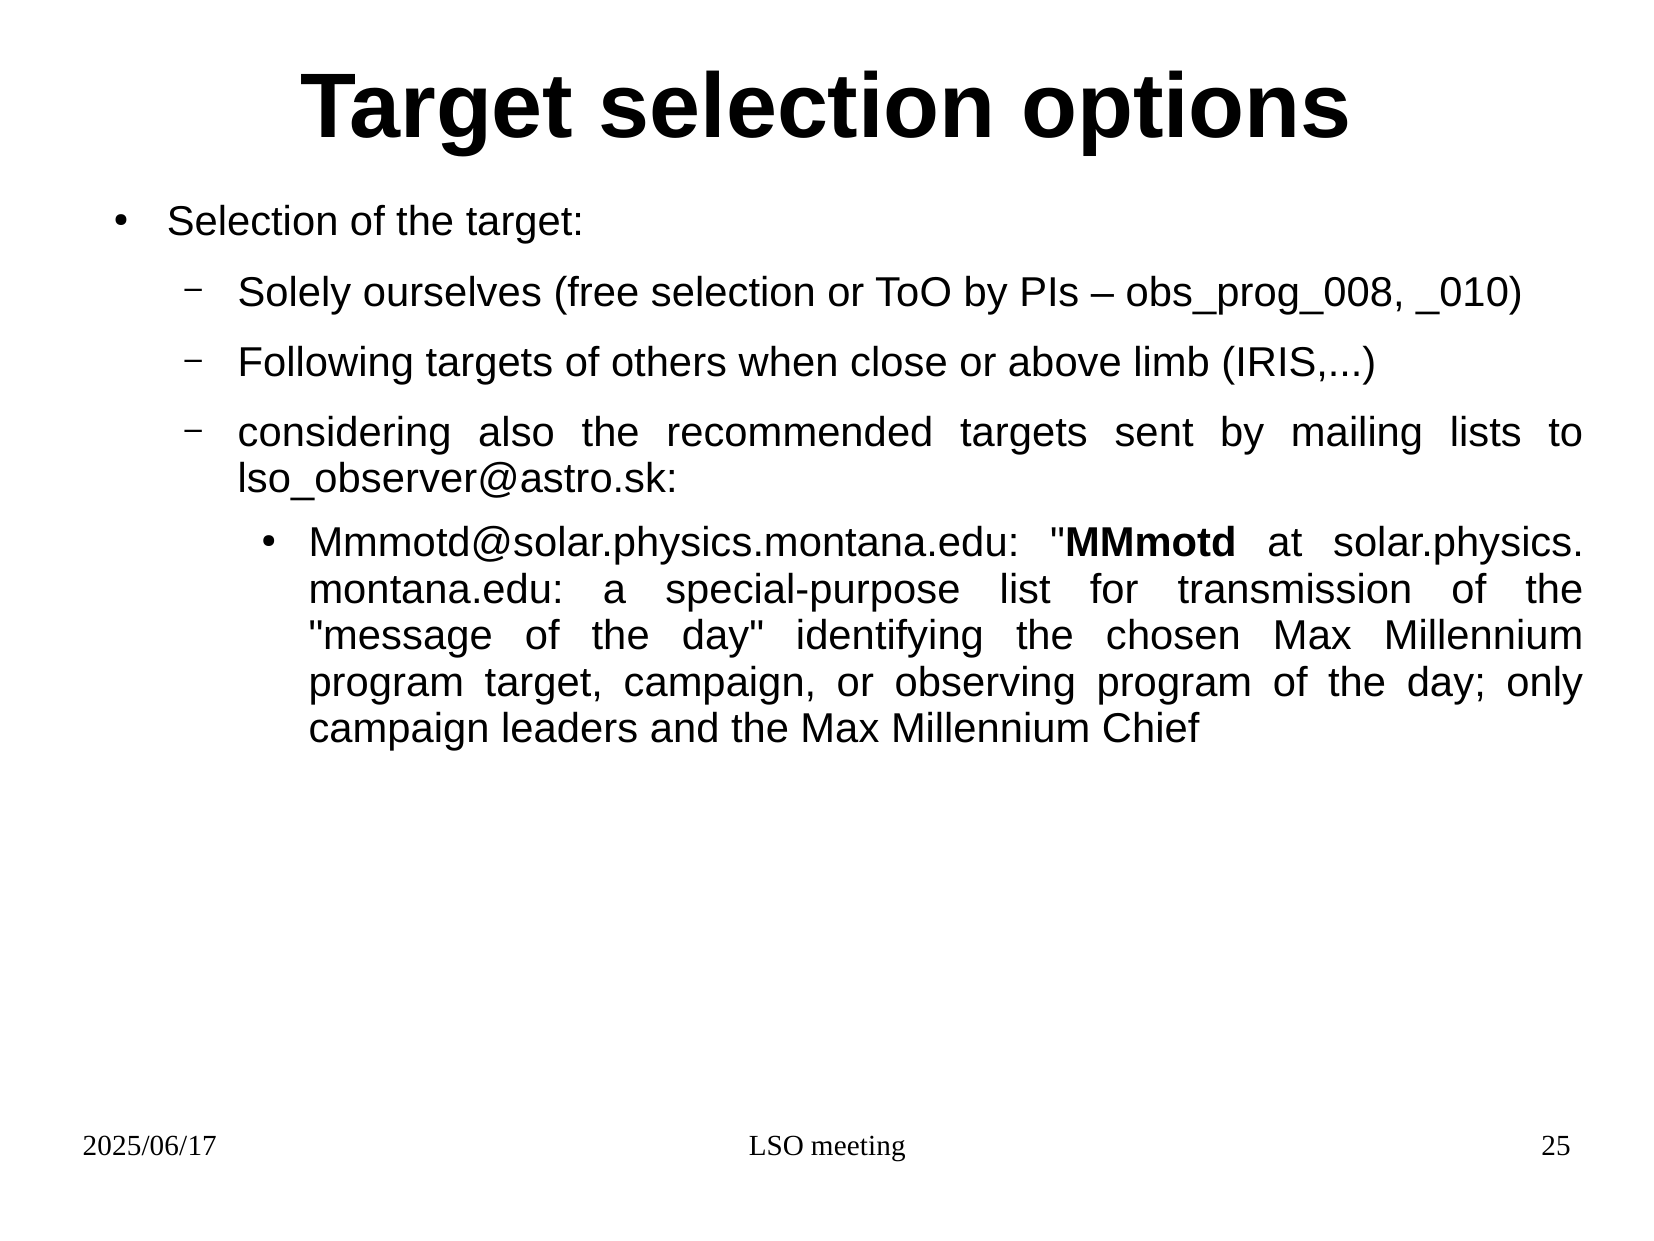

# Target selection options
Selection of the target:
Solely ourselves (free selection or ToO by PIs – obs_prog_008, _010)
Following targets of others when close or above limb (IRIS,...)
considering also the recommended targets sent by mailing lists to lso_observer@astro.sk:
Mmmotd@solar.physics.montana.edu: "MMmotd at solar.physics. montana.edu: a special-purpose list for transmission of the "message of the day" identifying the chosen Max Millennium program target, campaign, or observing program of the day; only campaign leaders and the Max Millennium Chief
2025/06/17
LSO meeting
25